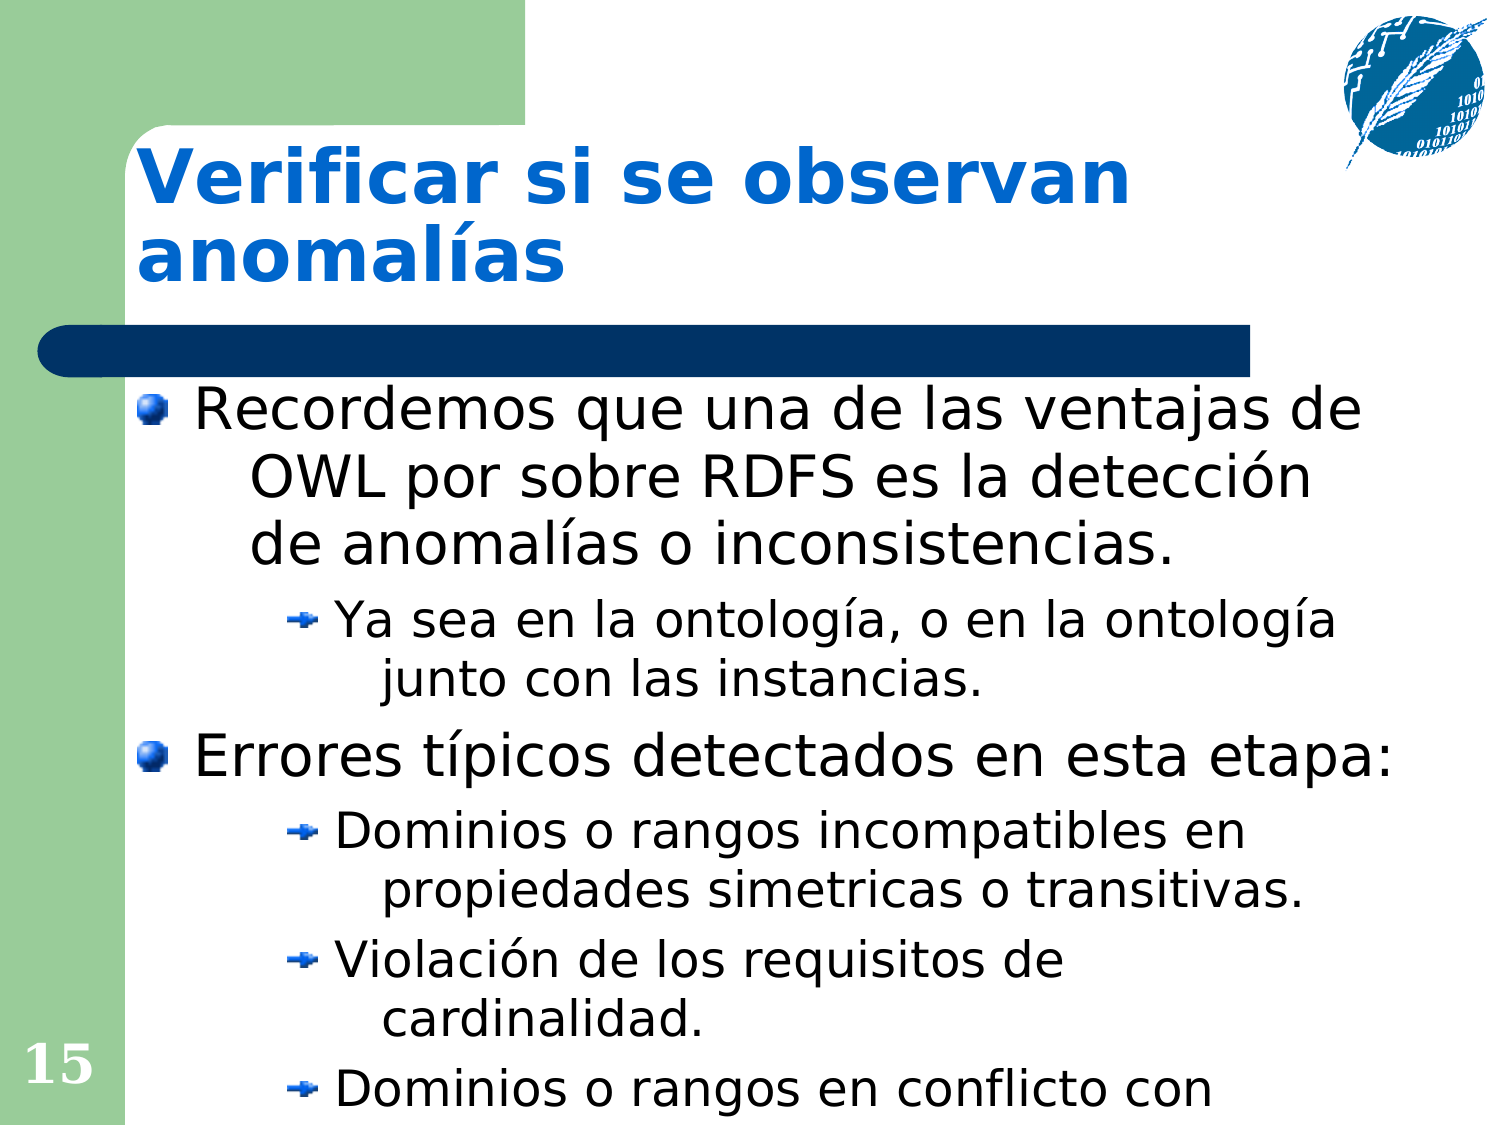

# Verificar si se observan anomalías
Recordemos que una de las ventajas de OWL por sobre RDFS es la detección de anomalías o inconsistencias.
Ya sea en la ontología, o en la ontología junto con las instancias.
Errores típicos detectados en esta etapa:
Dominios o rangos incompatibles en propiedades simetricas o transitivas.
Violación de los requisitos de cardinalidad.
Dominios o rangos en conflicto con restricciones sobre los valores posibles.
15